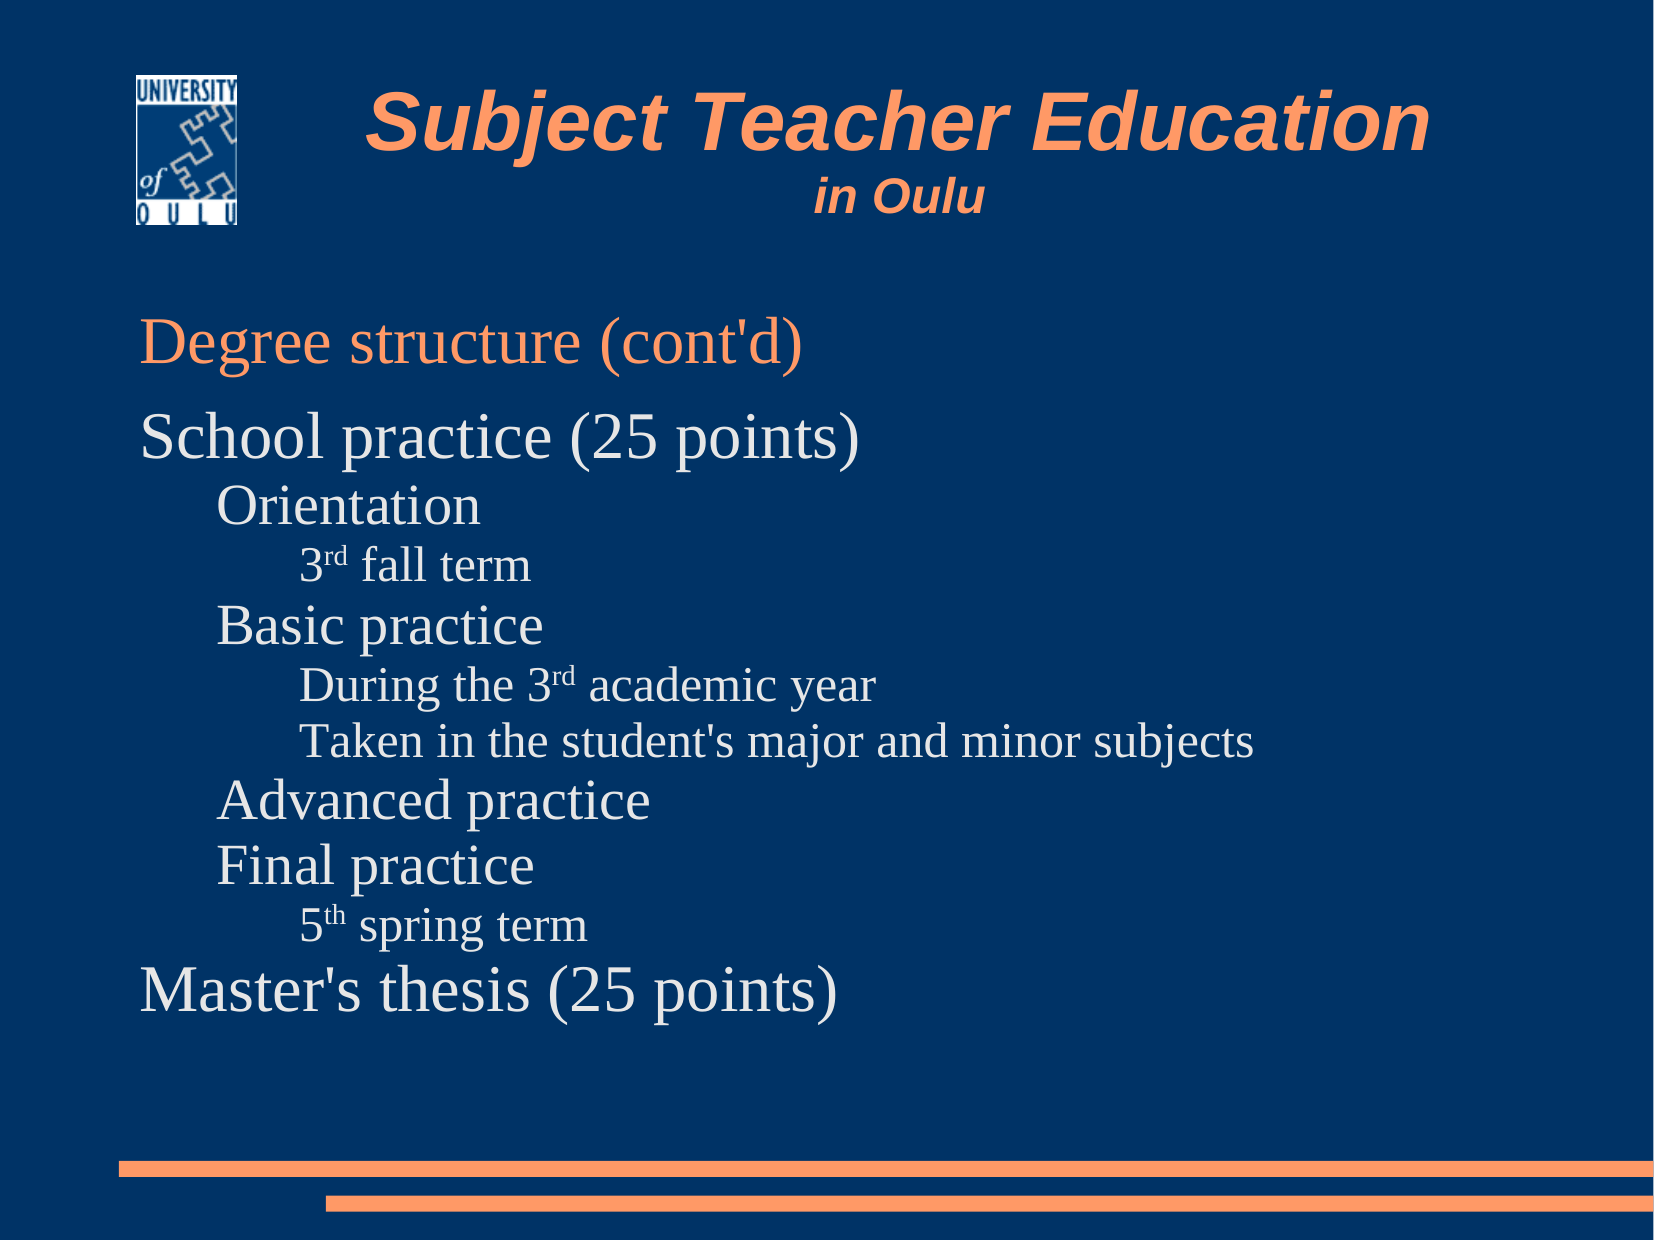

# Subject Teacher Education in Oulu
Degree structure (cont'd)
School practice (25 points)
Orientation
3rd fall term
Basic practice
During the 3rd academic year
Taken in the student's major and minor subjects
Advanced practice
Final practice
5th spring term
Master's thesis (25 points)